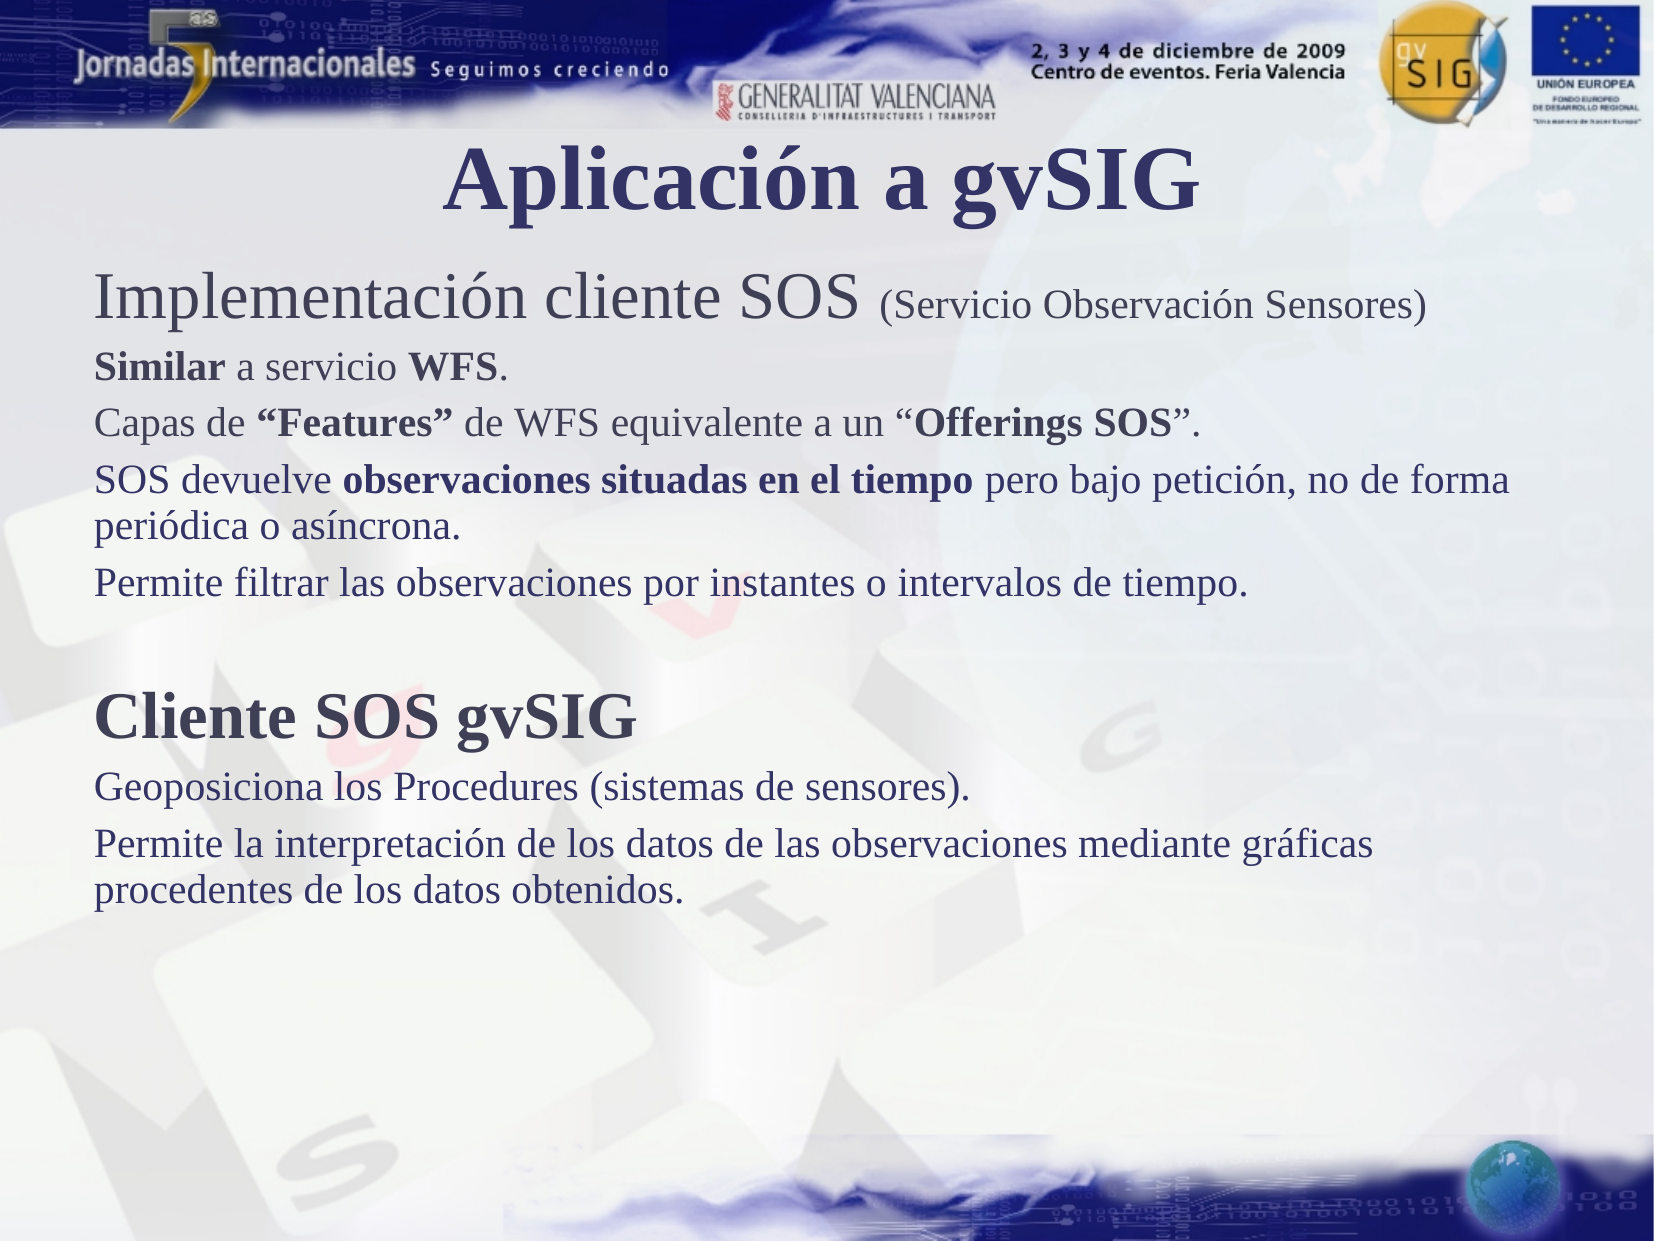

# Aplicación a gvSIG
Implementación cliente SOS (Servicio Observación Sensores)
Similar a servicio WFS.
Capas de “Features” de WFS equivalente a un “Offerings SOS”.
SOS devuelve observaciones situadas en el tiempo pero bajo petición, no de forma periódica o asíncrona.
Permite filtrar las observaciones por instantes o intervalos de tiempo.
Cliente SOS gvSIG
Geoposiciona los Procedures (sistemas de sensores).
Permite la interpretación de los datos de las observaciones mediante gráficas procedentes de los datos obtenidos.